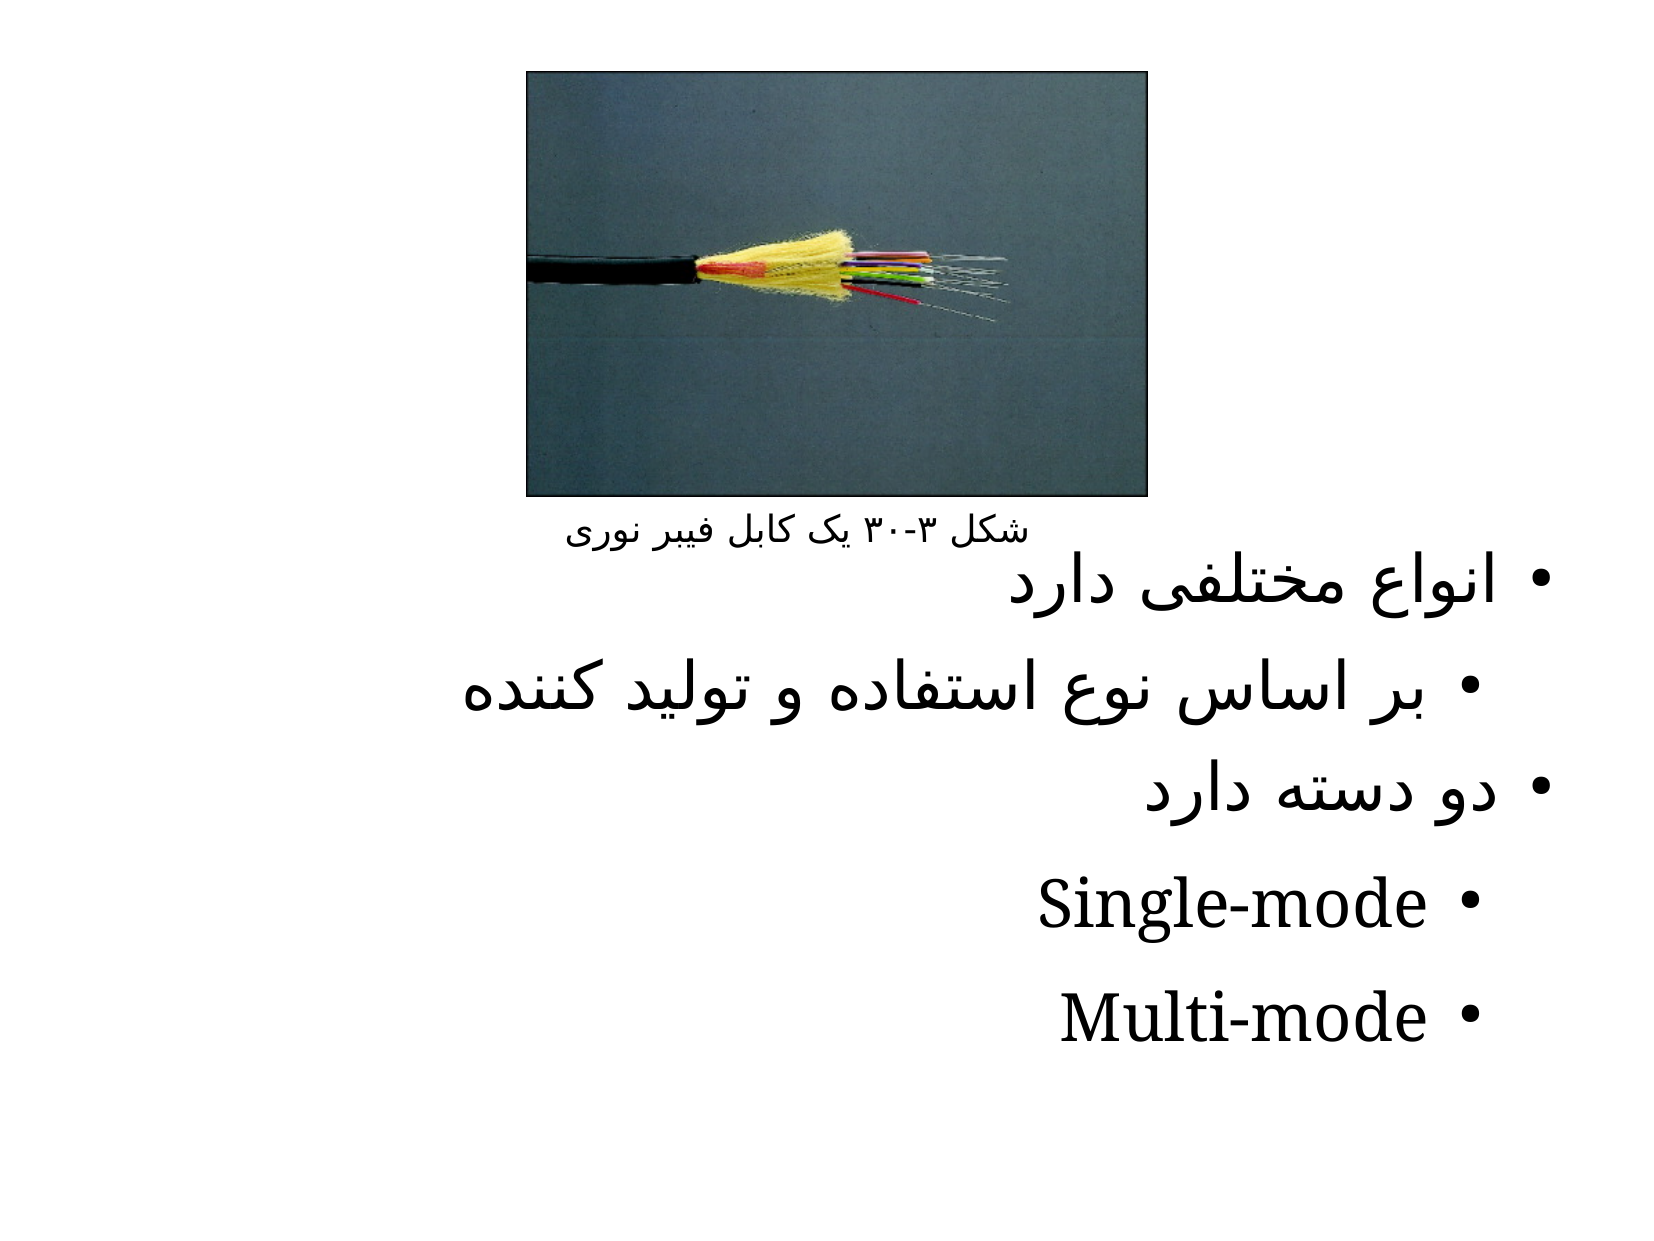

شکل ۳-۳۰ یک کابل فیبر نوری
# انواع مختلفی دارد
بر اساس نوع استفاده و تولید کننده
دو دسته دارد
Single-mode
Multi-mode